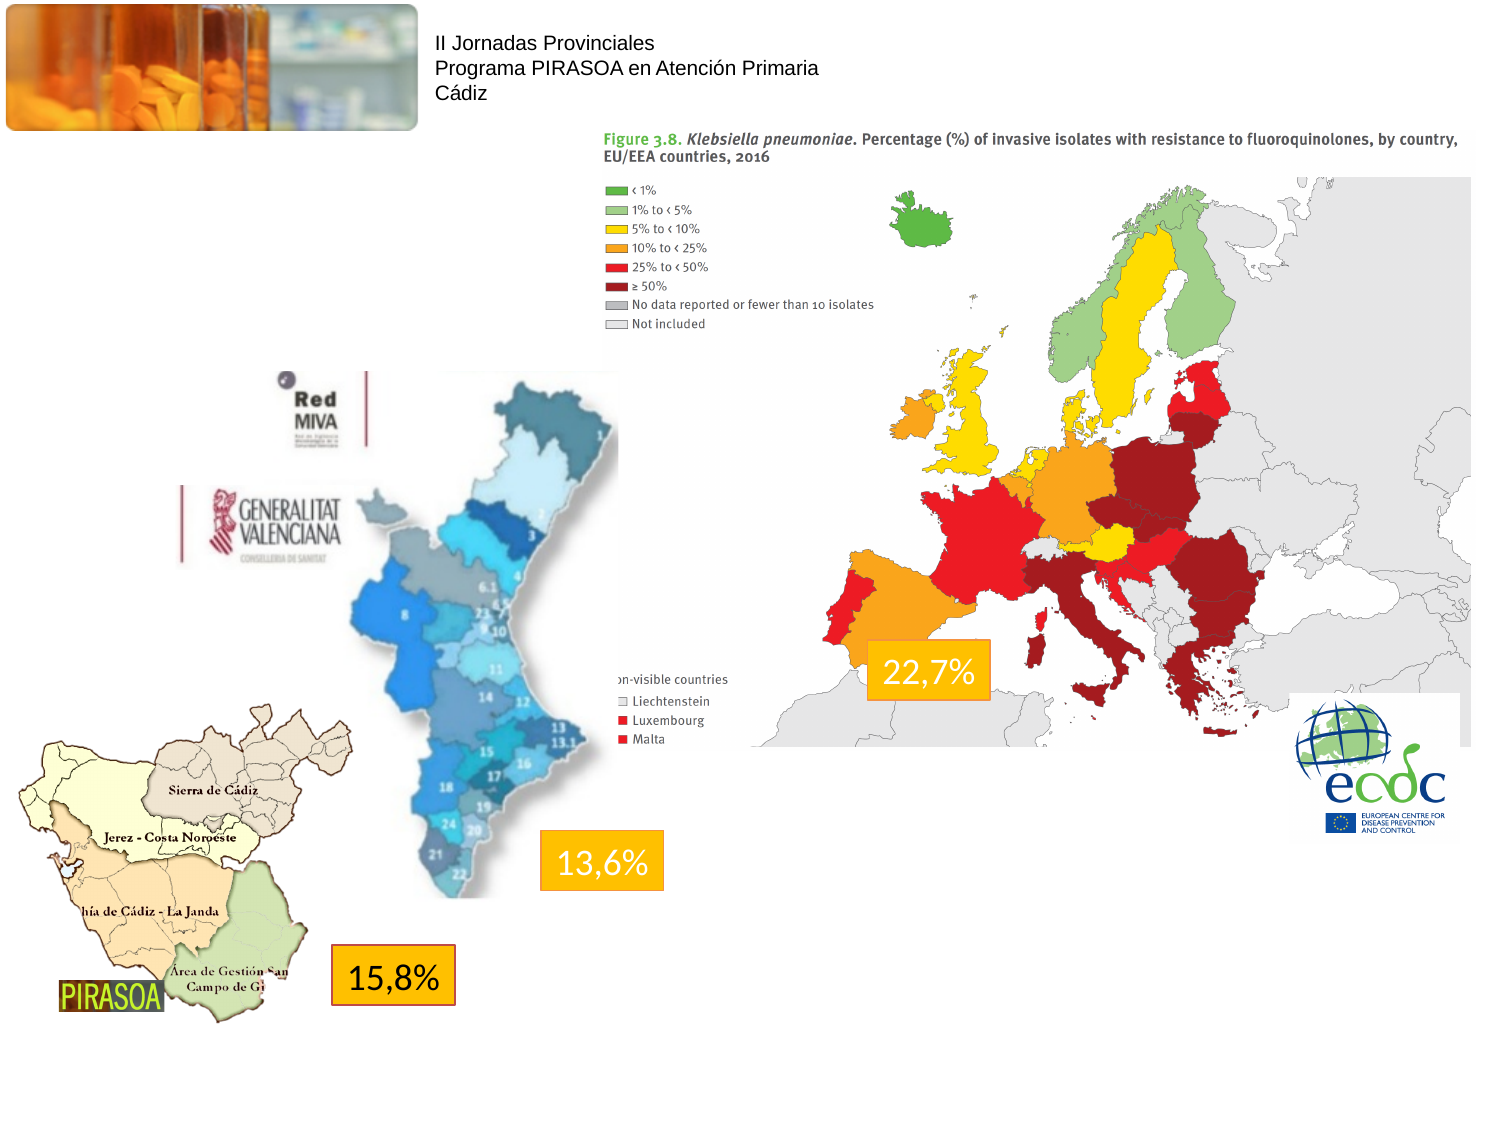

II Jornadas Provinciales
Programa PIRASOA en Atención Primaria Cádiz
22,7%
13,6%
15,8%